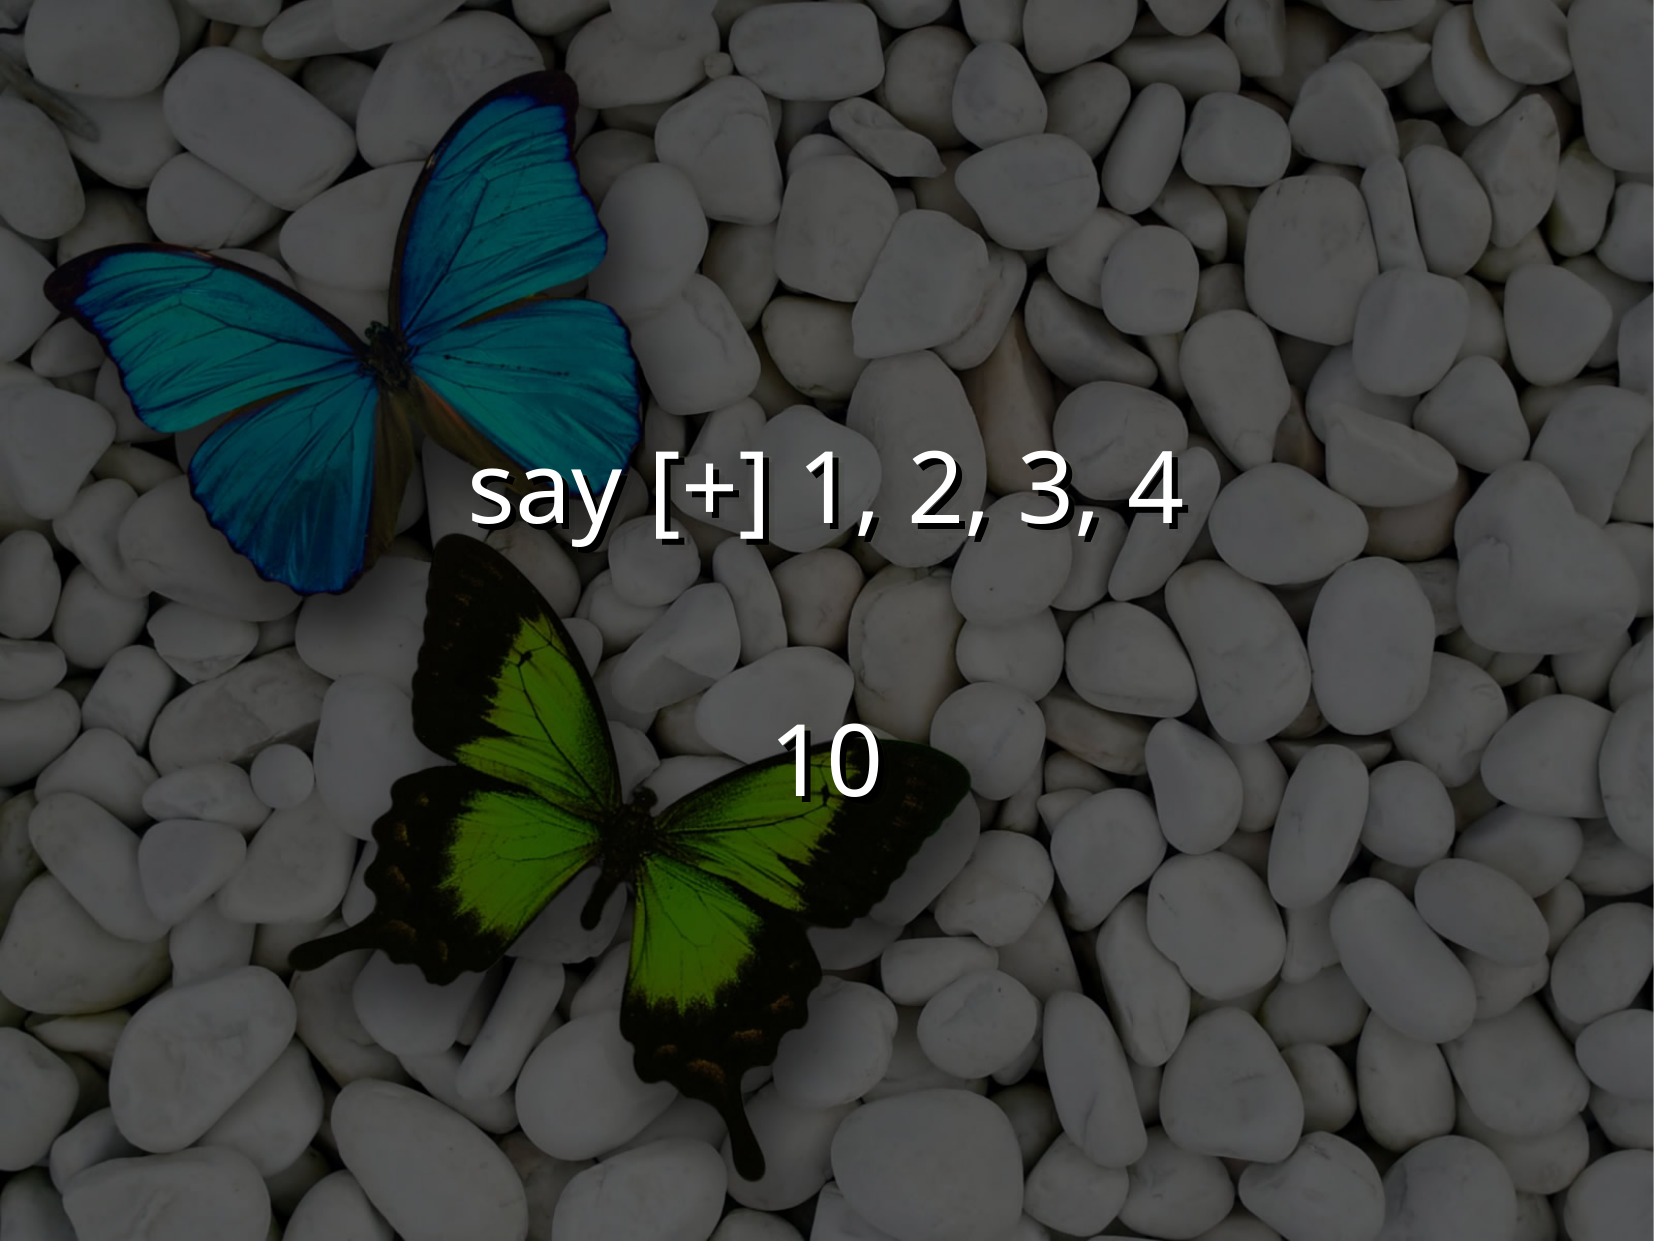

#
say [+] 1, 2, 3, 4
10